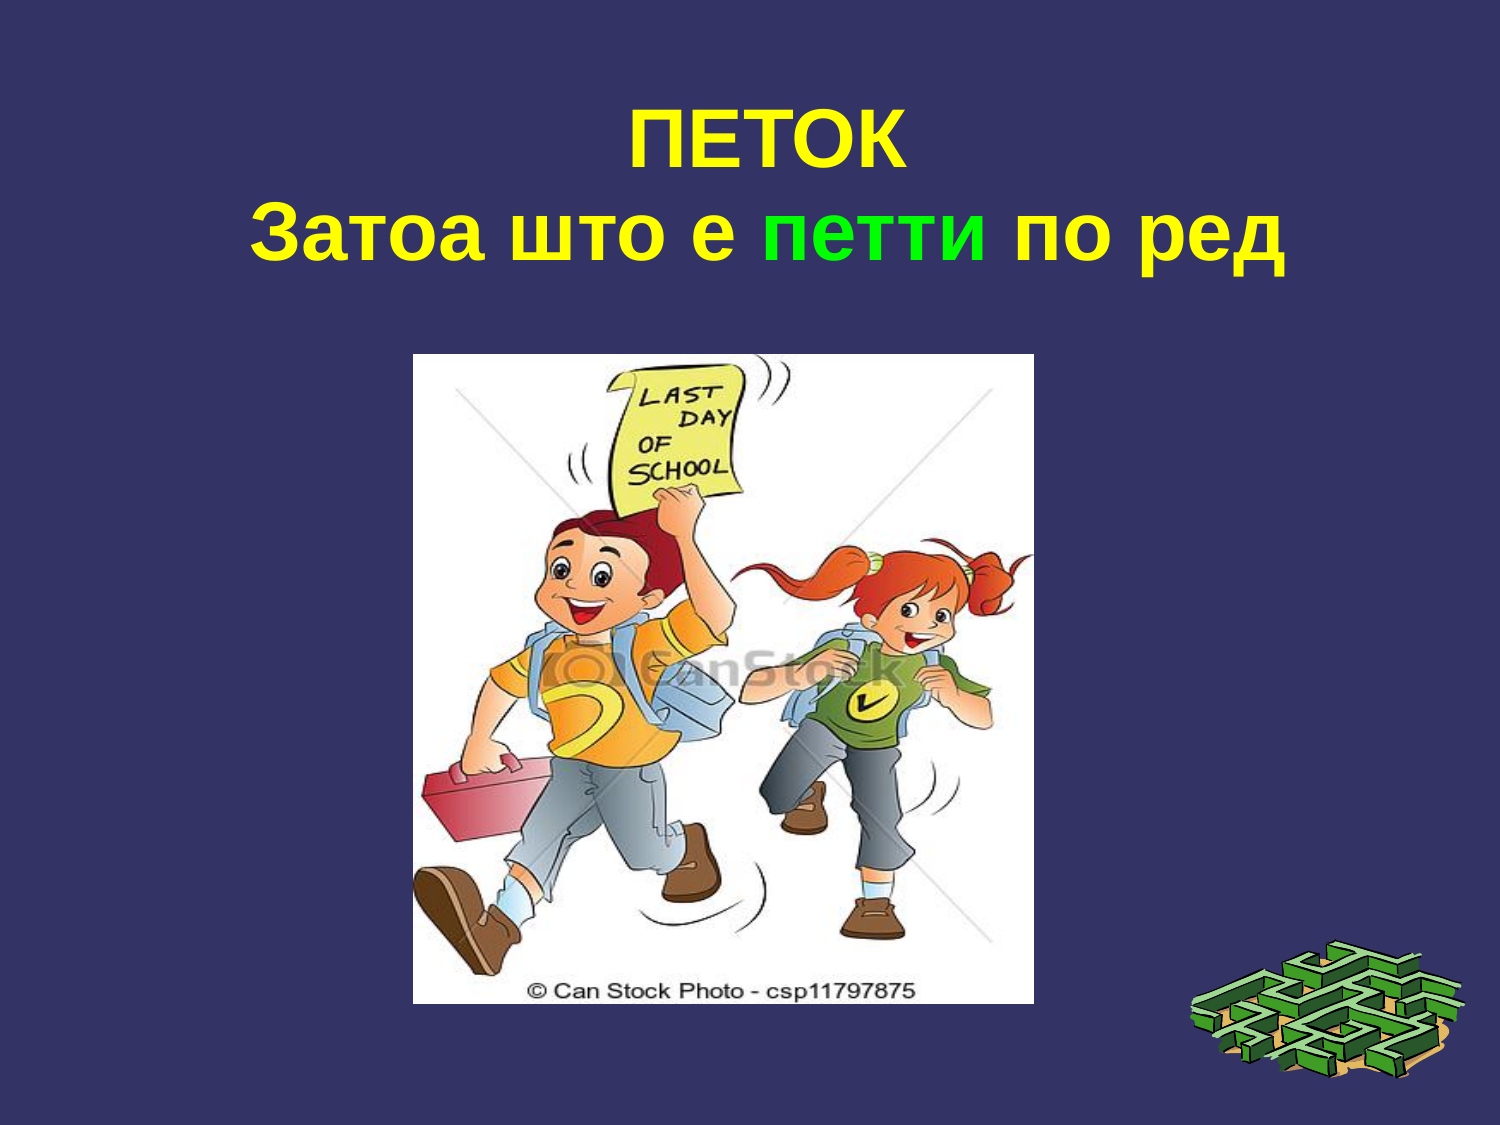

ПЕТОК
Затоа што е петти по ред